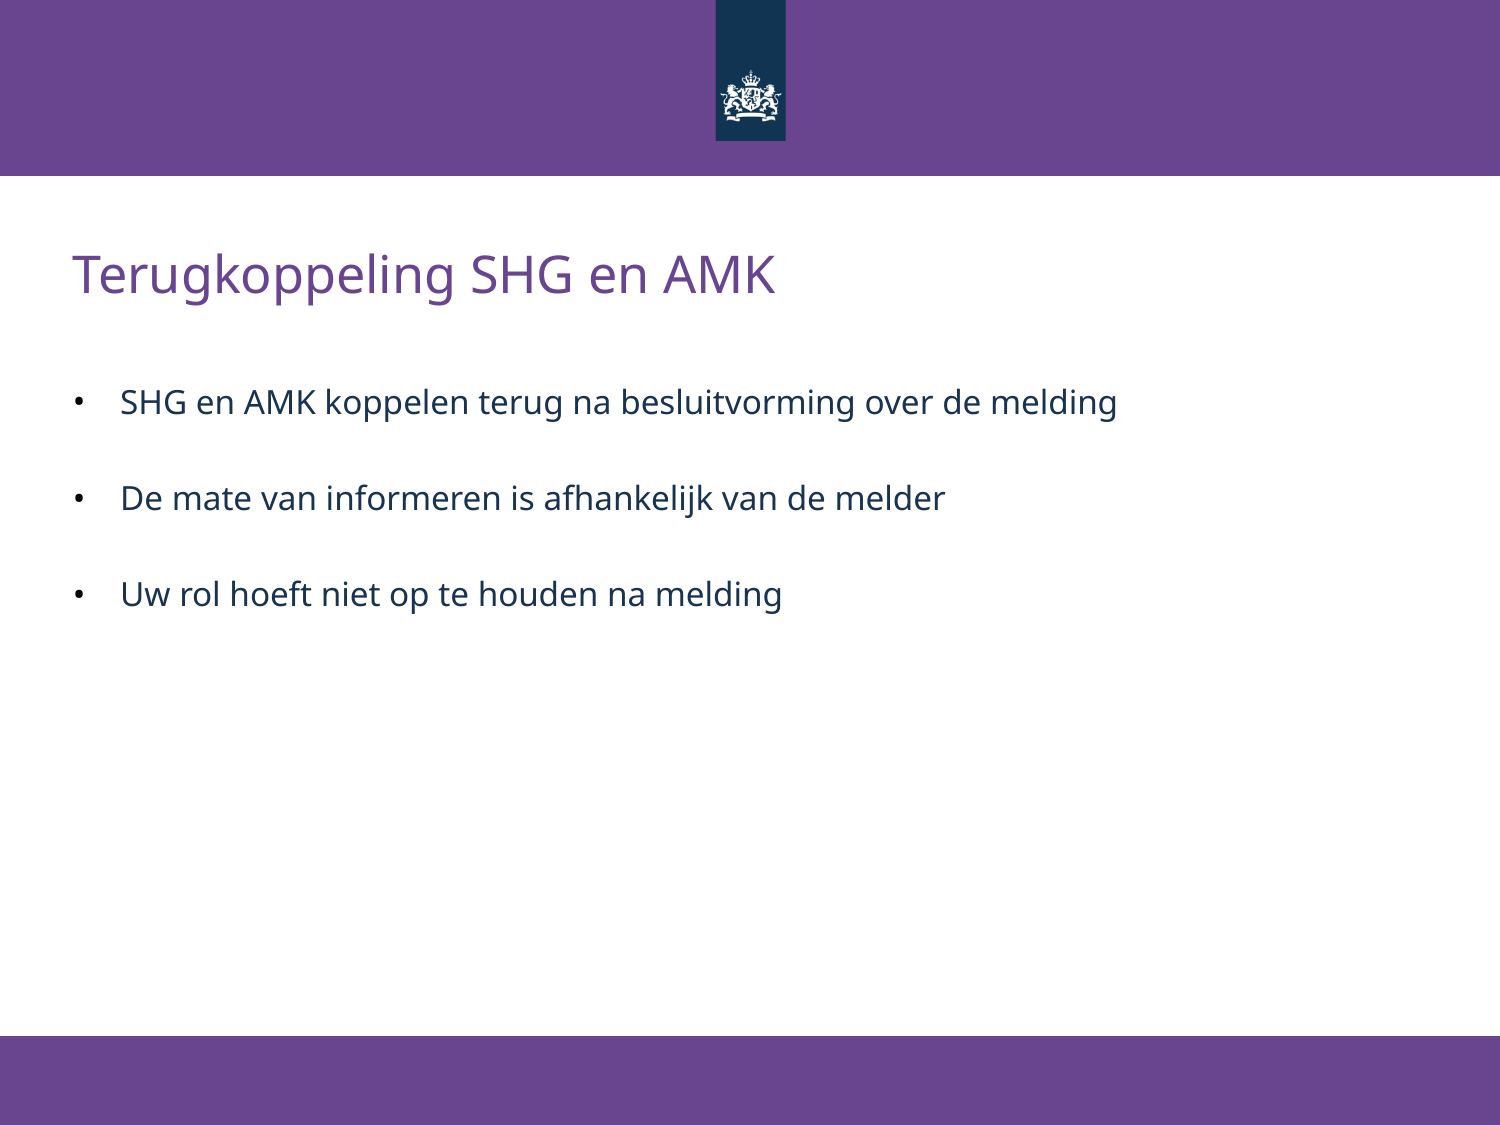

# Terugkoppeling SHG en AMK
 SHG en AMK koppelen terug na besluitvorming over de melding
 De mate van informeren is afhankelijk van de melder
 Uw rol hoeft niet op te houden na melding